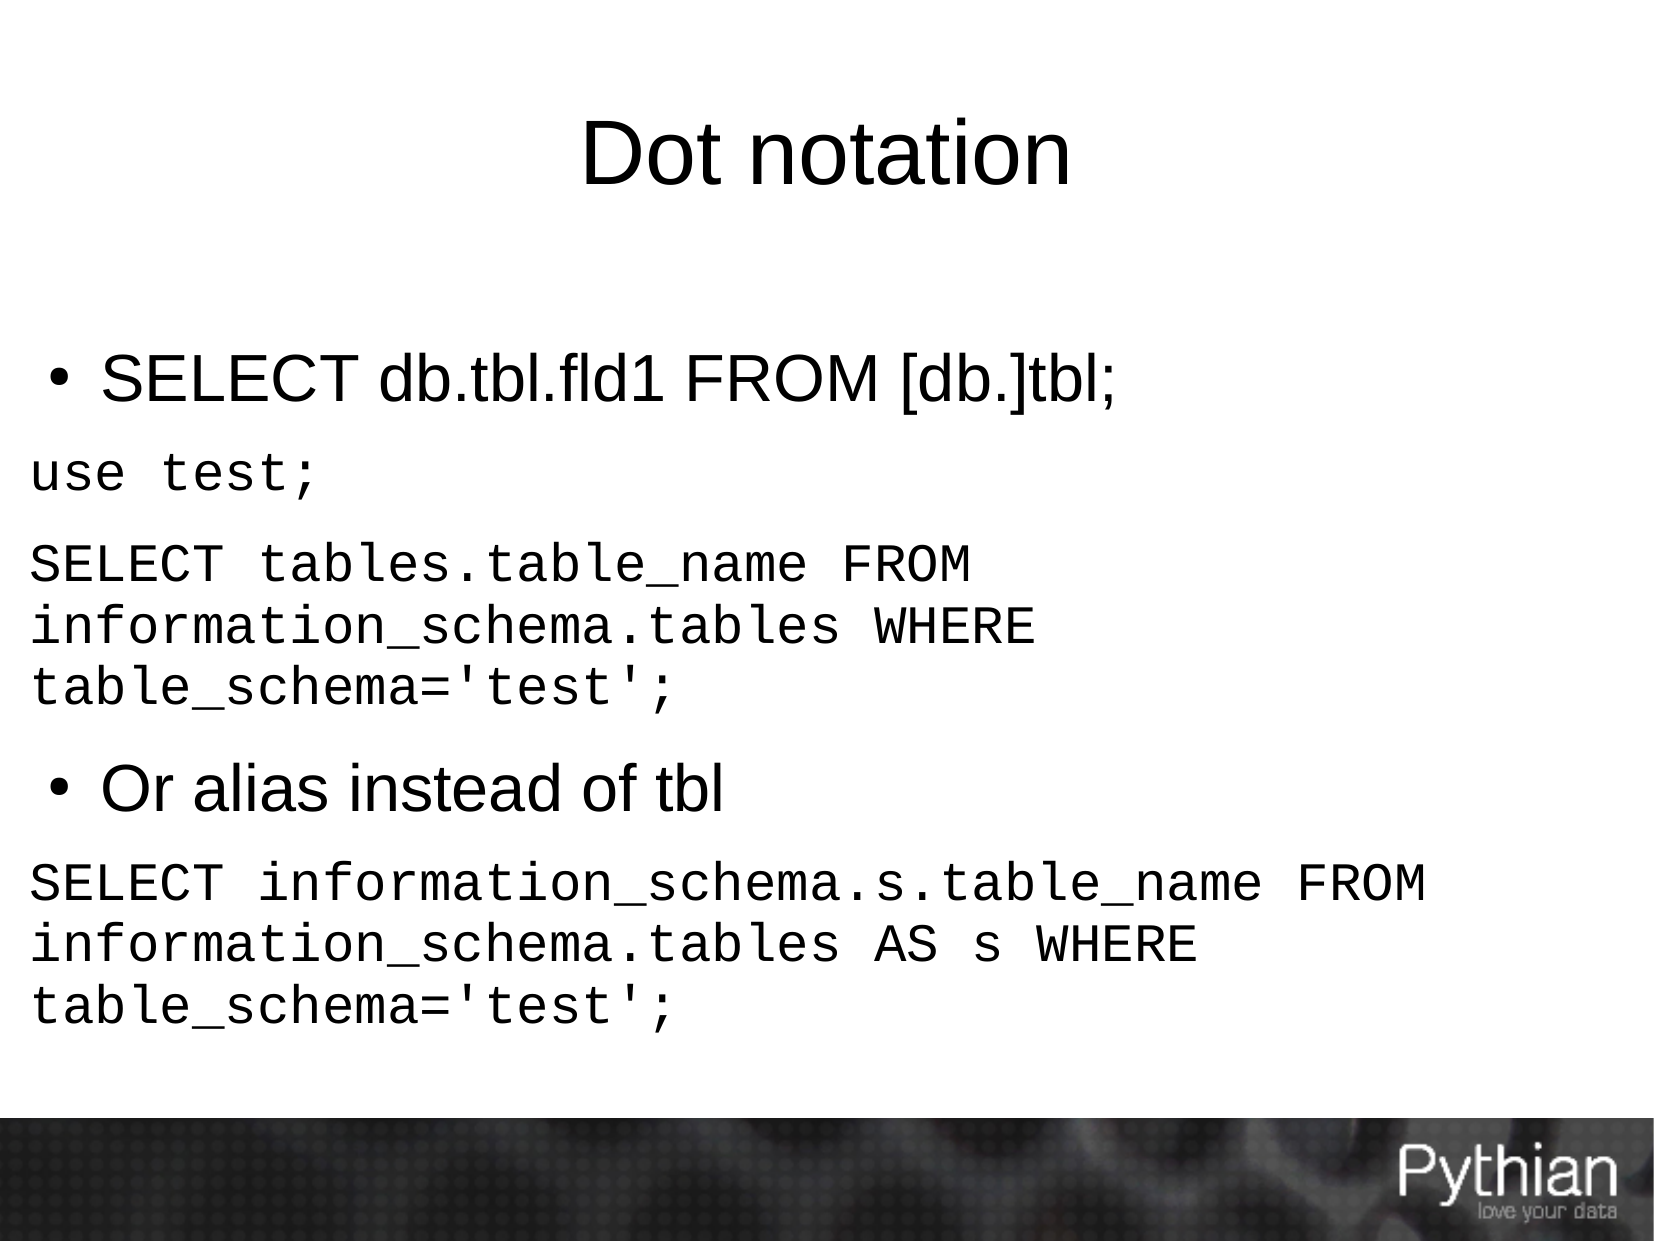

# Dot notation
SELECT db.tbl.fld1 FROM [db.]tbl;
use test;
SELECT tables.table_name FROM information_schema.tables WHERE table_schema='test';
Or alias instead of tbl
SELECT information_schema.s.table_name FROM information_schema.tables AS s WHERE table_schema='test';